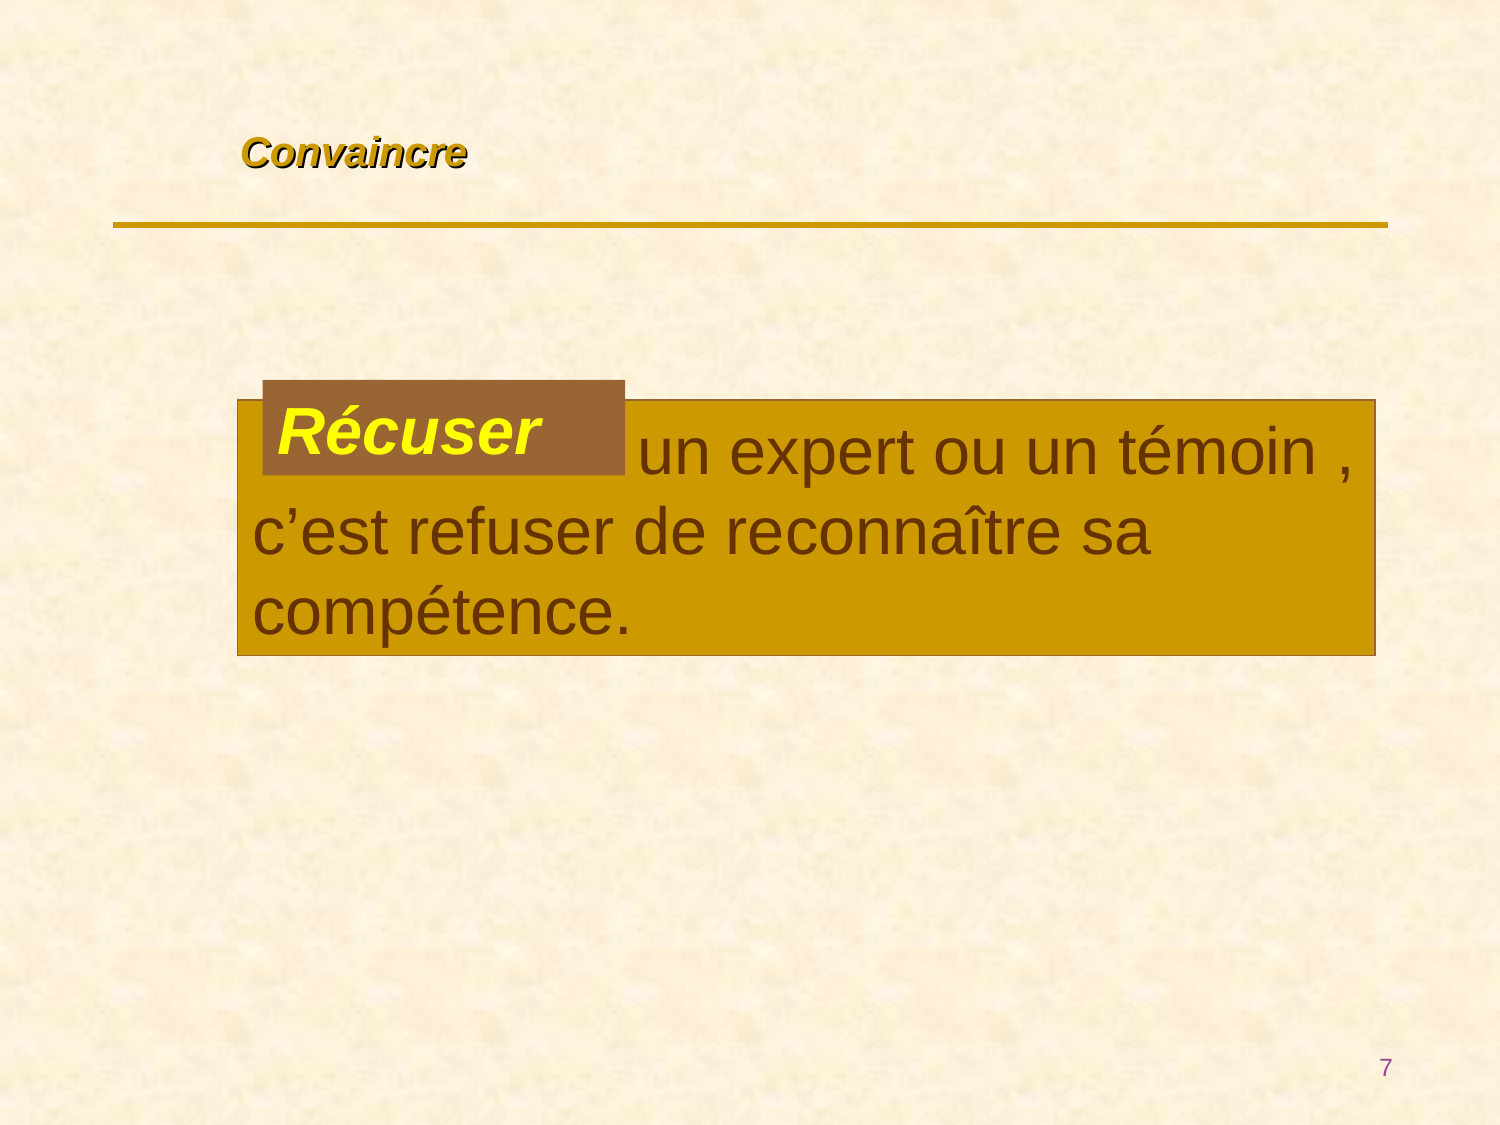

Convaincre
Récuser
		… un expert ou un témoin ,
c’est refuser de reconnaître sa compétence.
7